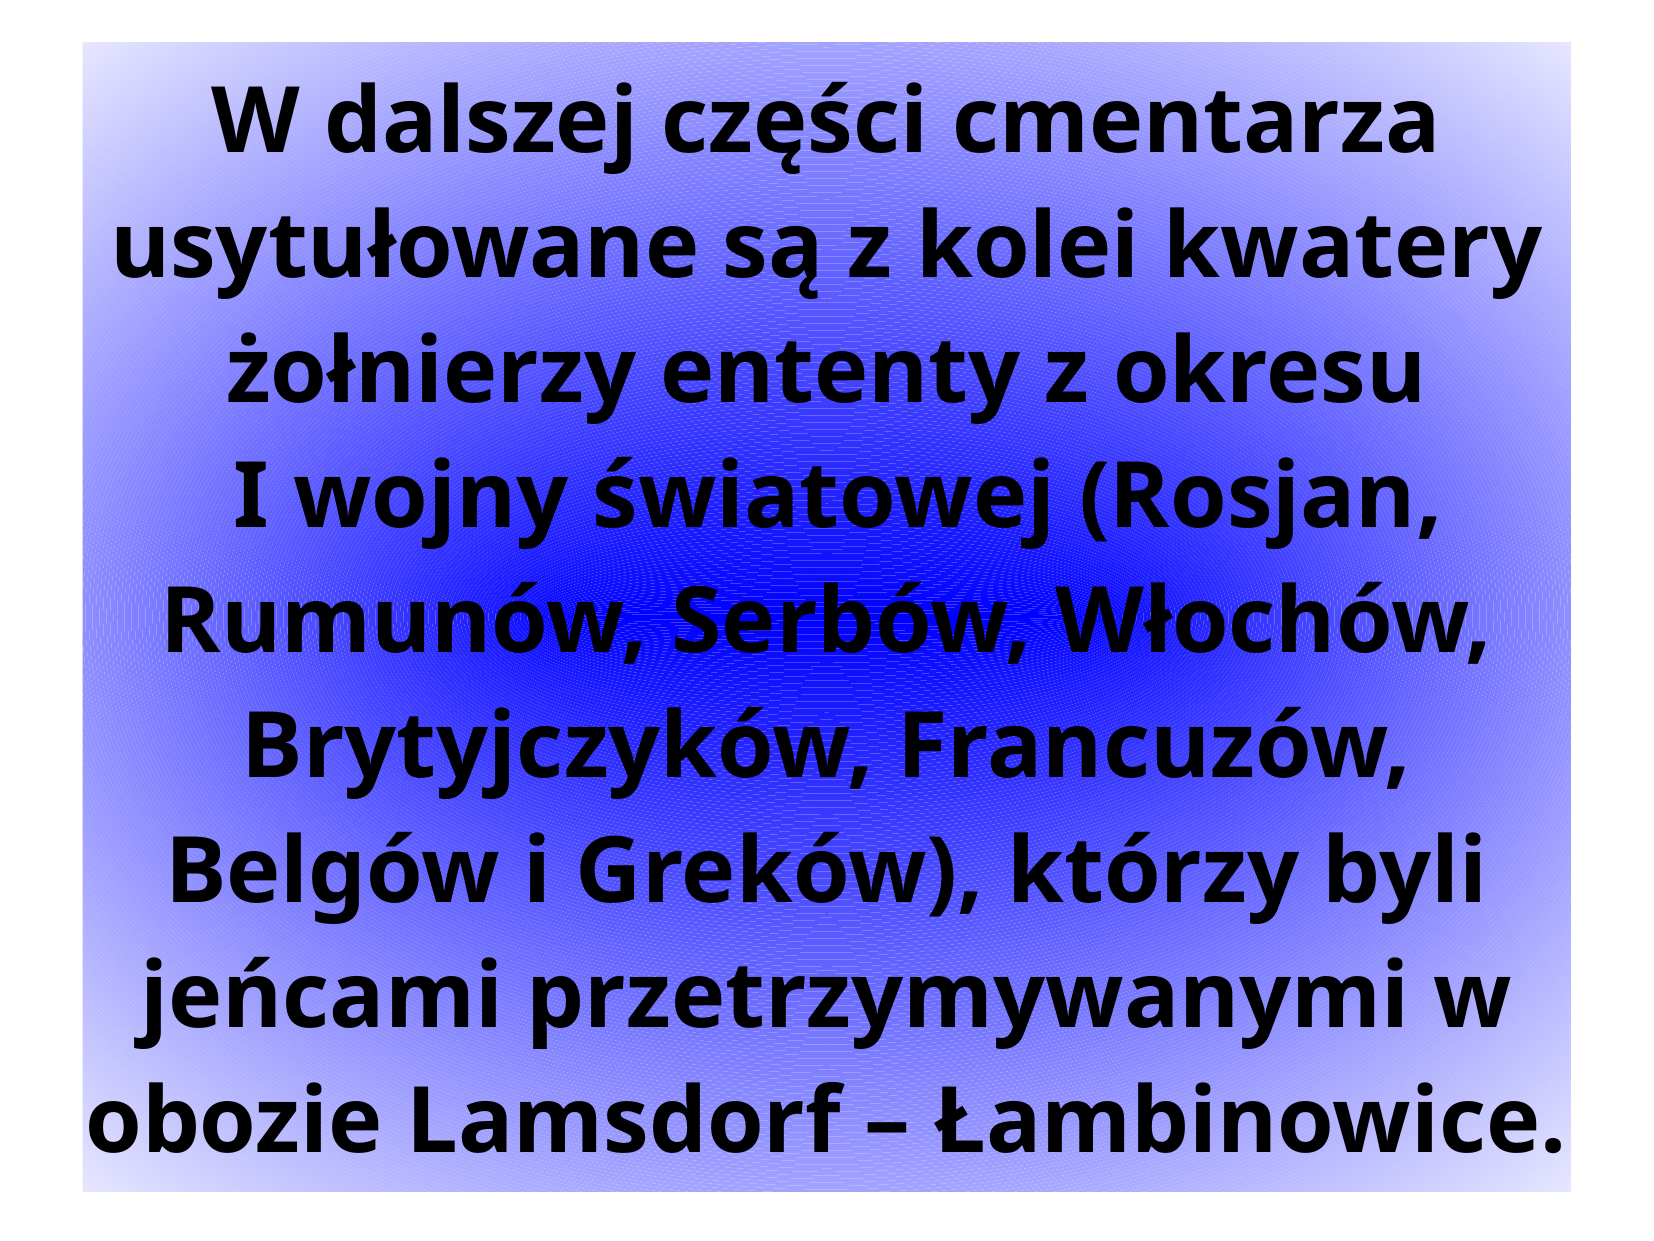

# W dalszej części cmentarza usytułowane są z kolei kwatery żołnierzy ententy z okresu I wojny światowej (Rosjan, Rumunów, Serbów, Włochów, Brytyjczyków, Francuzów, Belgów i Greków), którzy byli jeńcami przetrzymywanymi w obozie Lamsdorf – Łambinowice.